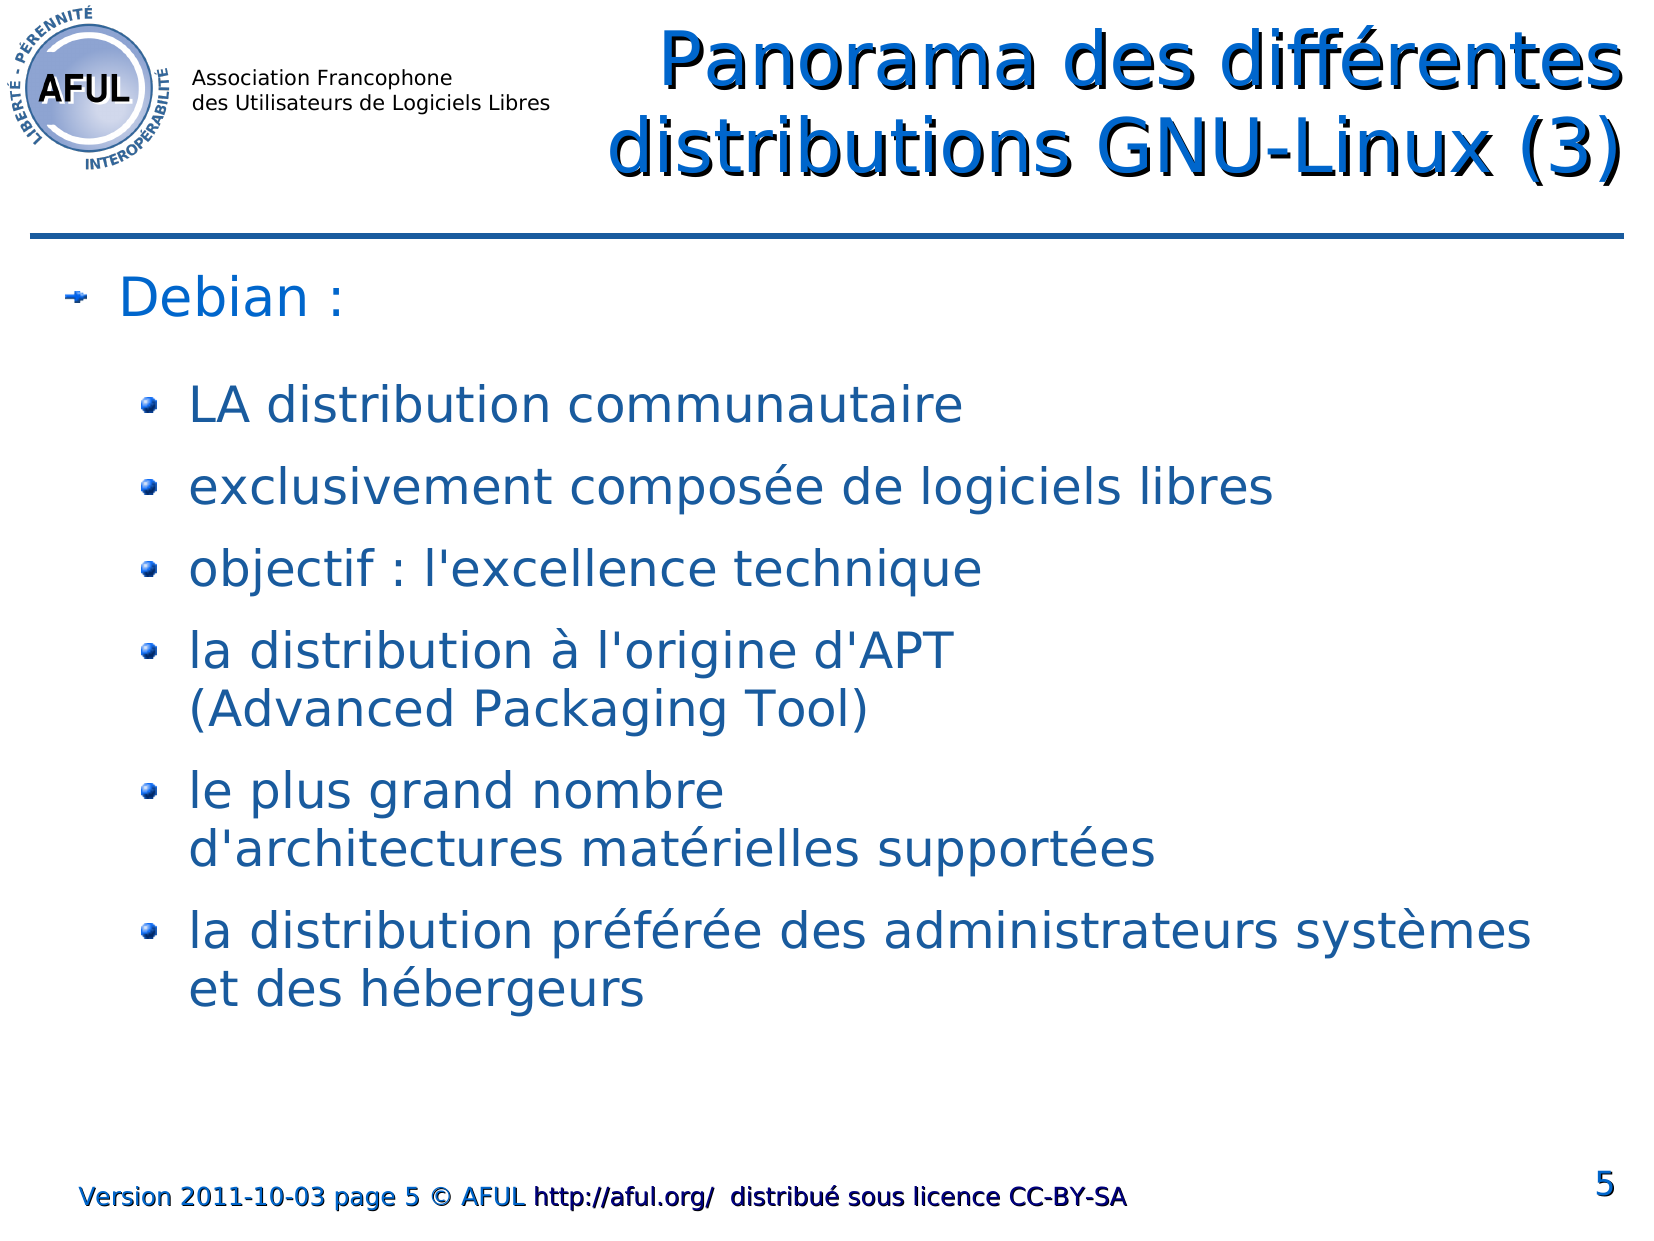

# Panorama des différentes distributions GNU-Linux (3)
Debian :
LA distribution communautaire
exclusivement composée de logiciels libres
objectif : l'excellence technique
la distribution à l'origine d'APT
(Advanced Packaging Tool)
le plus grand nombre
d'architectures matérielles supportées
la distribution préférée des administrateurs systèmes
et des hébergeurs